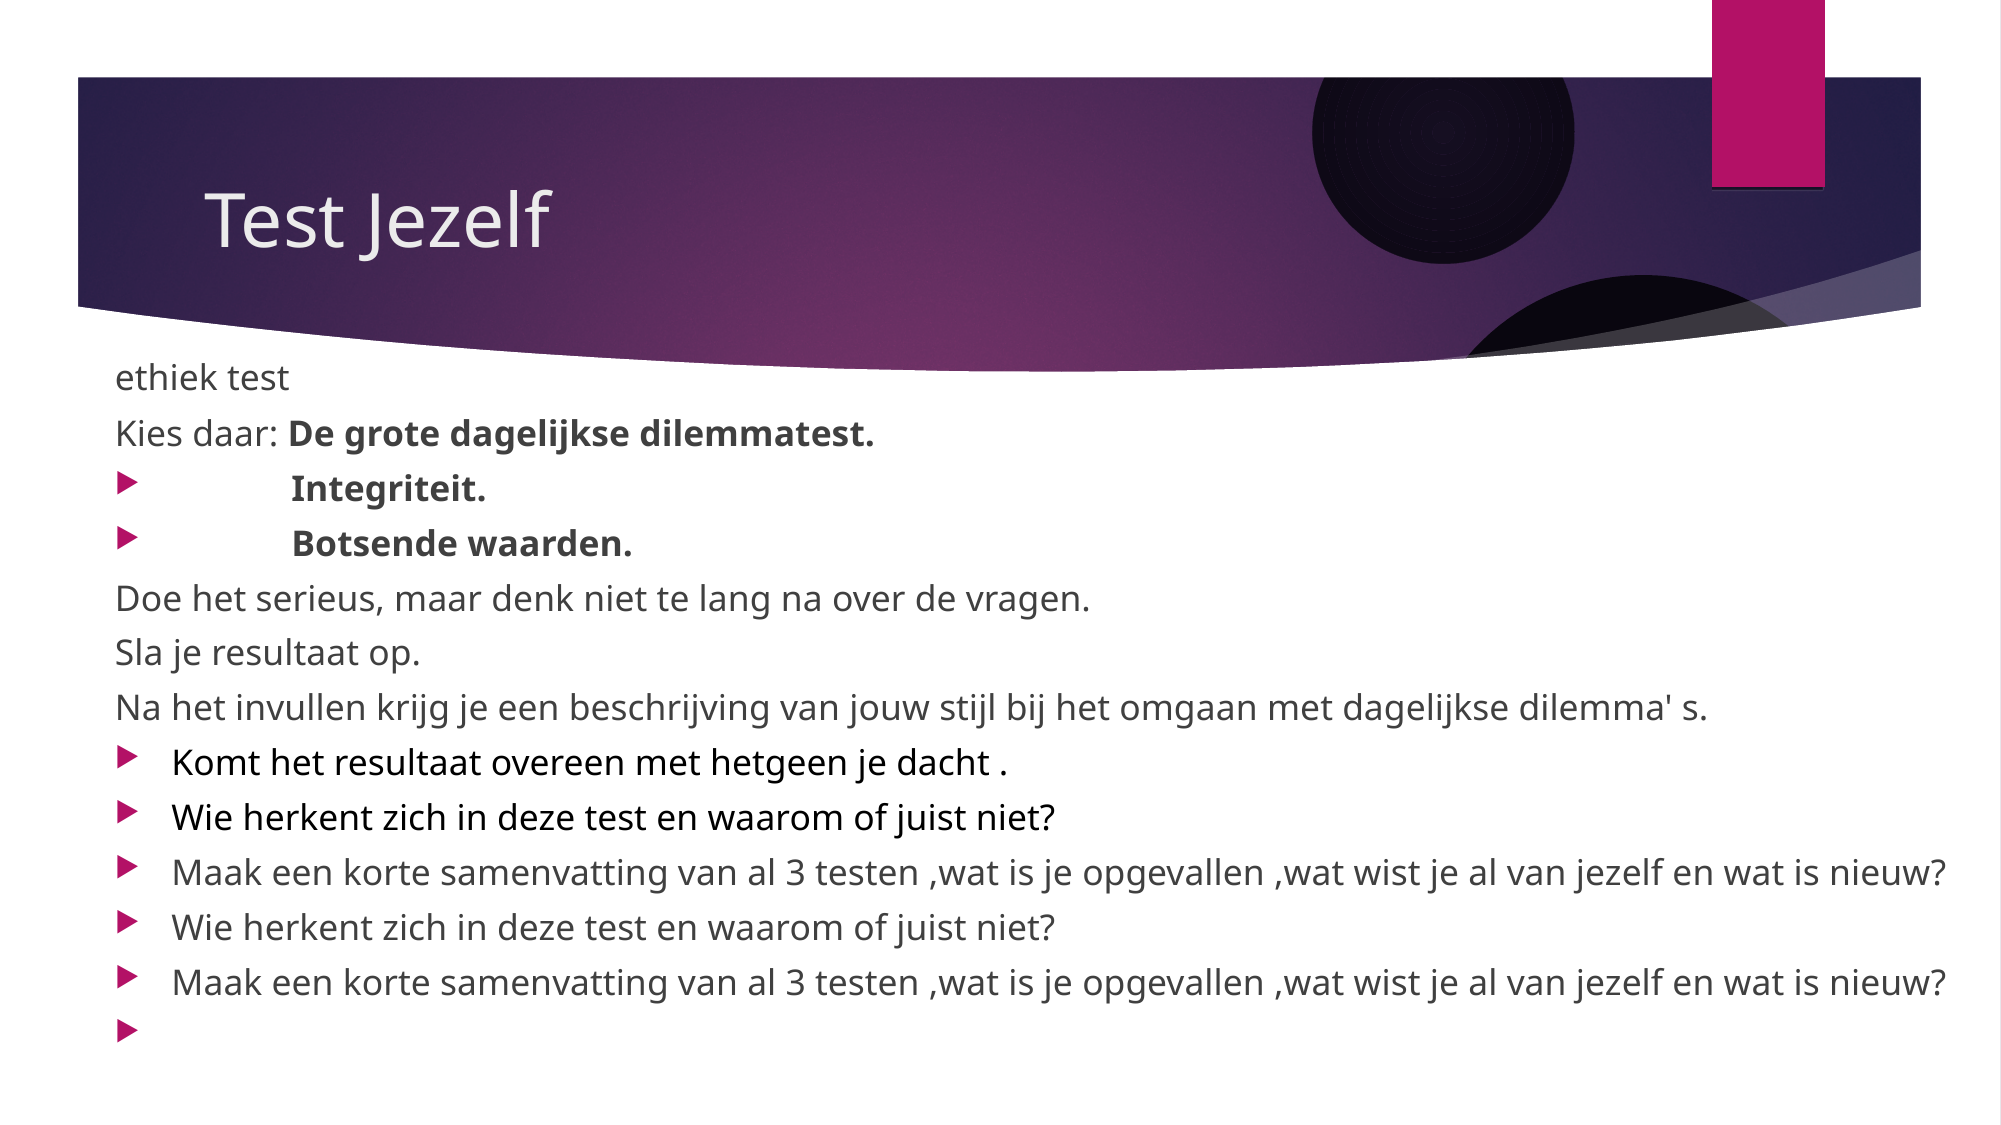

# Test Jezelf
ethiek test
Kies daar: De grote dagelijkse dilemmatest.
 Integriteit.
 Botsende waarden.
Doe het serieus, maar denk niet te lang na over de vragen.
Sla je resultaat op.
Na het invullen krijg je een beschrijving van jouw stijl bij het omgaan met dagelijkse dilemma' s.
Komt het resultaat overeen met hetgeen je dacht .
Wie herkent zich in deze test en waarom of juist niet?
Maak een korte samenvatting van al 3 testen ,wat is je opgevallen ,wat wist je al van jezelf en wat is nieuw?
Wie herkent zich in deze test en waarom of juist niet?
Maak een korte samenvatting van al 3 testen ,wat is je opgevallen ,wat wist je al van jezelf en wat is nieuw?